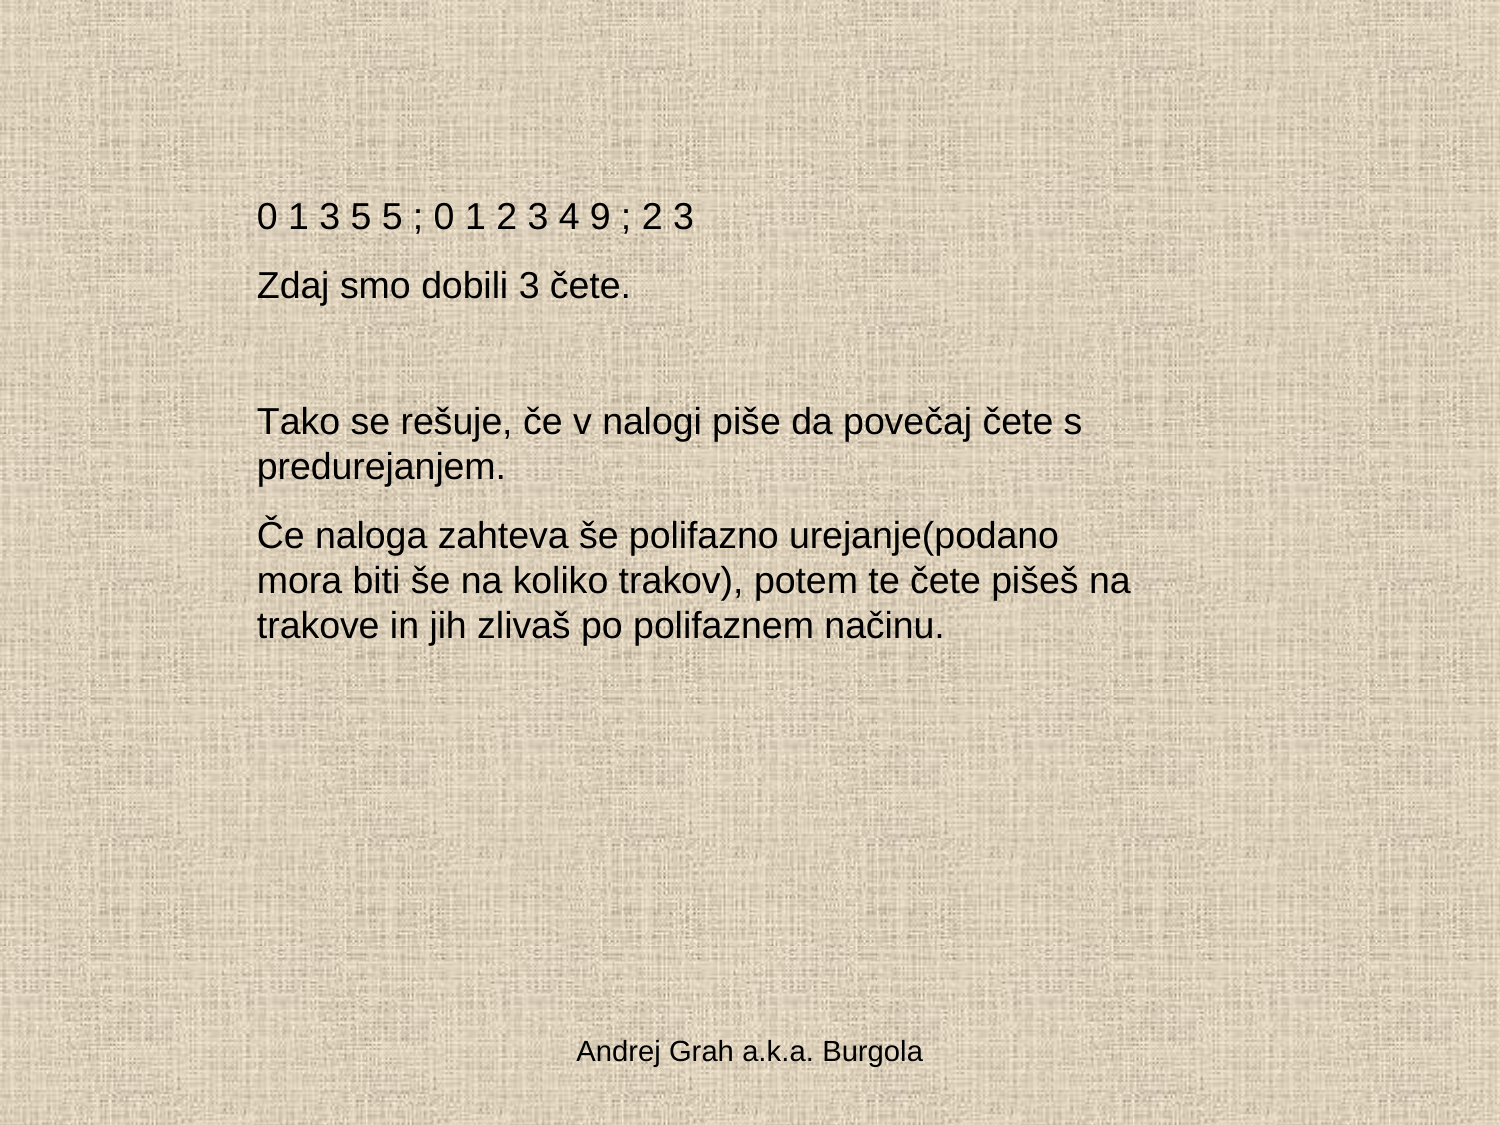

0 1 3 5 5 ; 0 1 2 3 4 9 ; 2 3
Zdaj smo dobili 3 čete.
Tako se rešuje, če v nalogi piše da povečaj čete s predurejanjem.
Če naloga zahteva še polifazno urejanje(podano mora biti še na koliko trakov), potem te čete pišeš na trakove in jih zlivaš po polifaznem načinu.
Andrej Grah a.k.a. Burgola